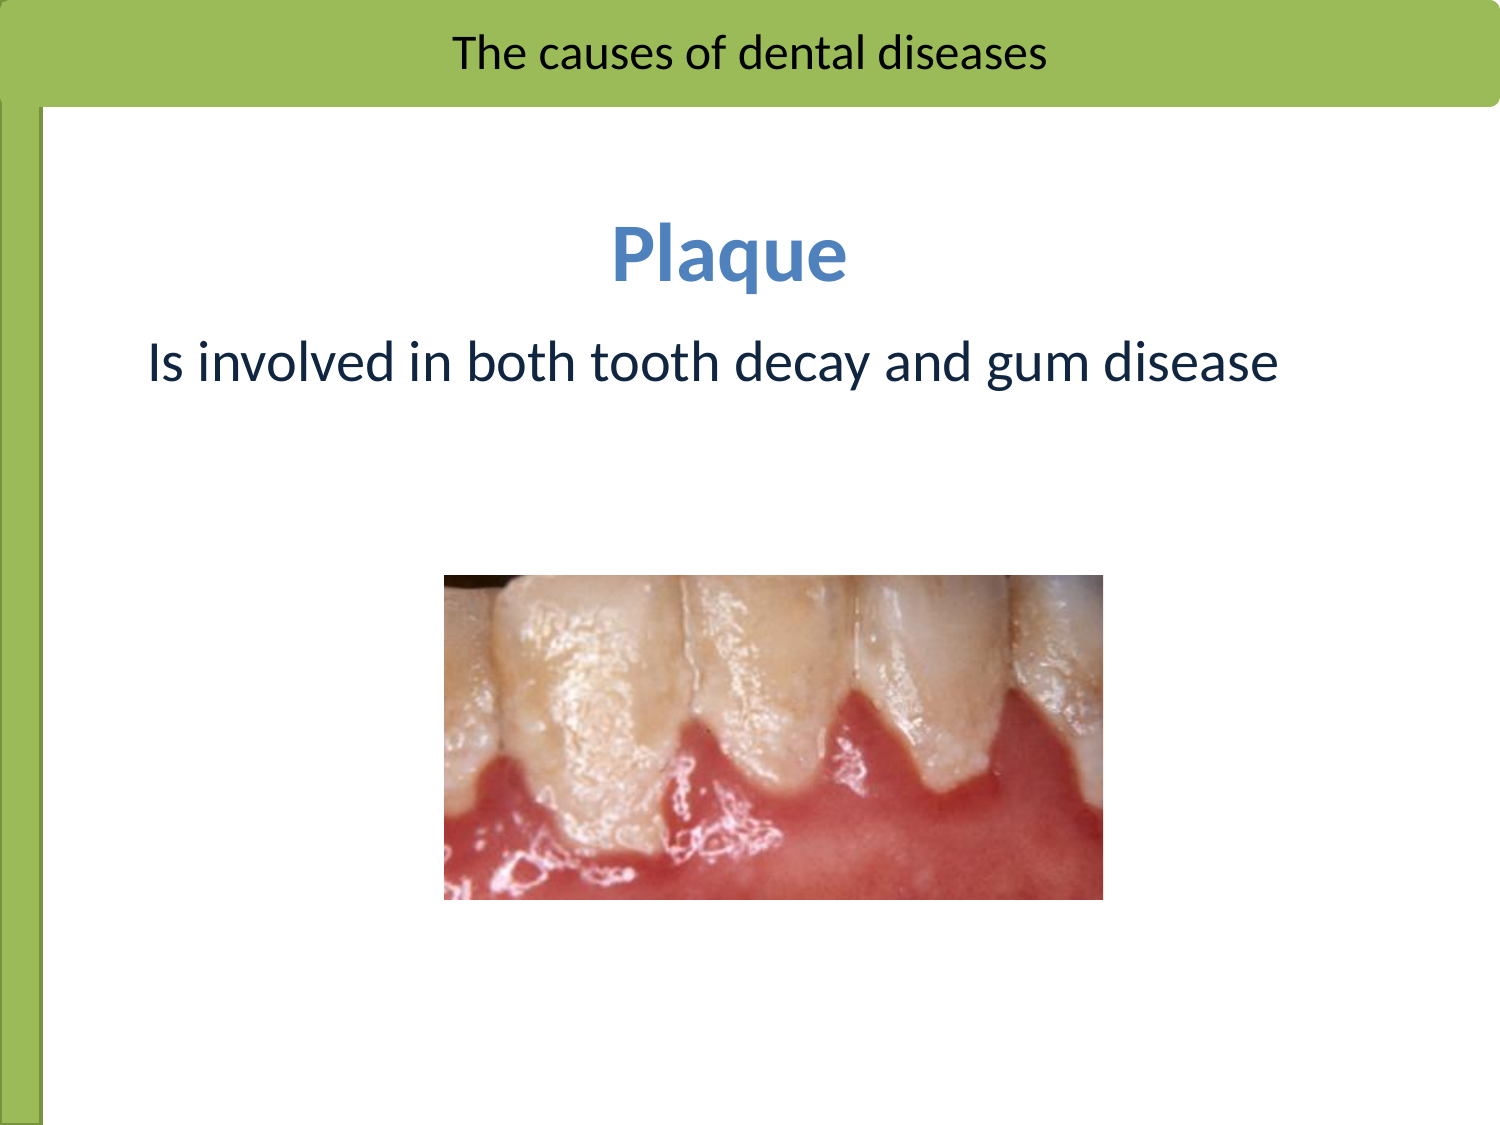

The causes of dental diseases
# Plaque
Is involved in both tooth decay and gum disease